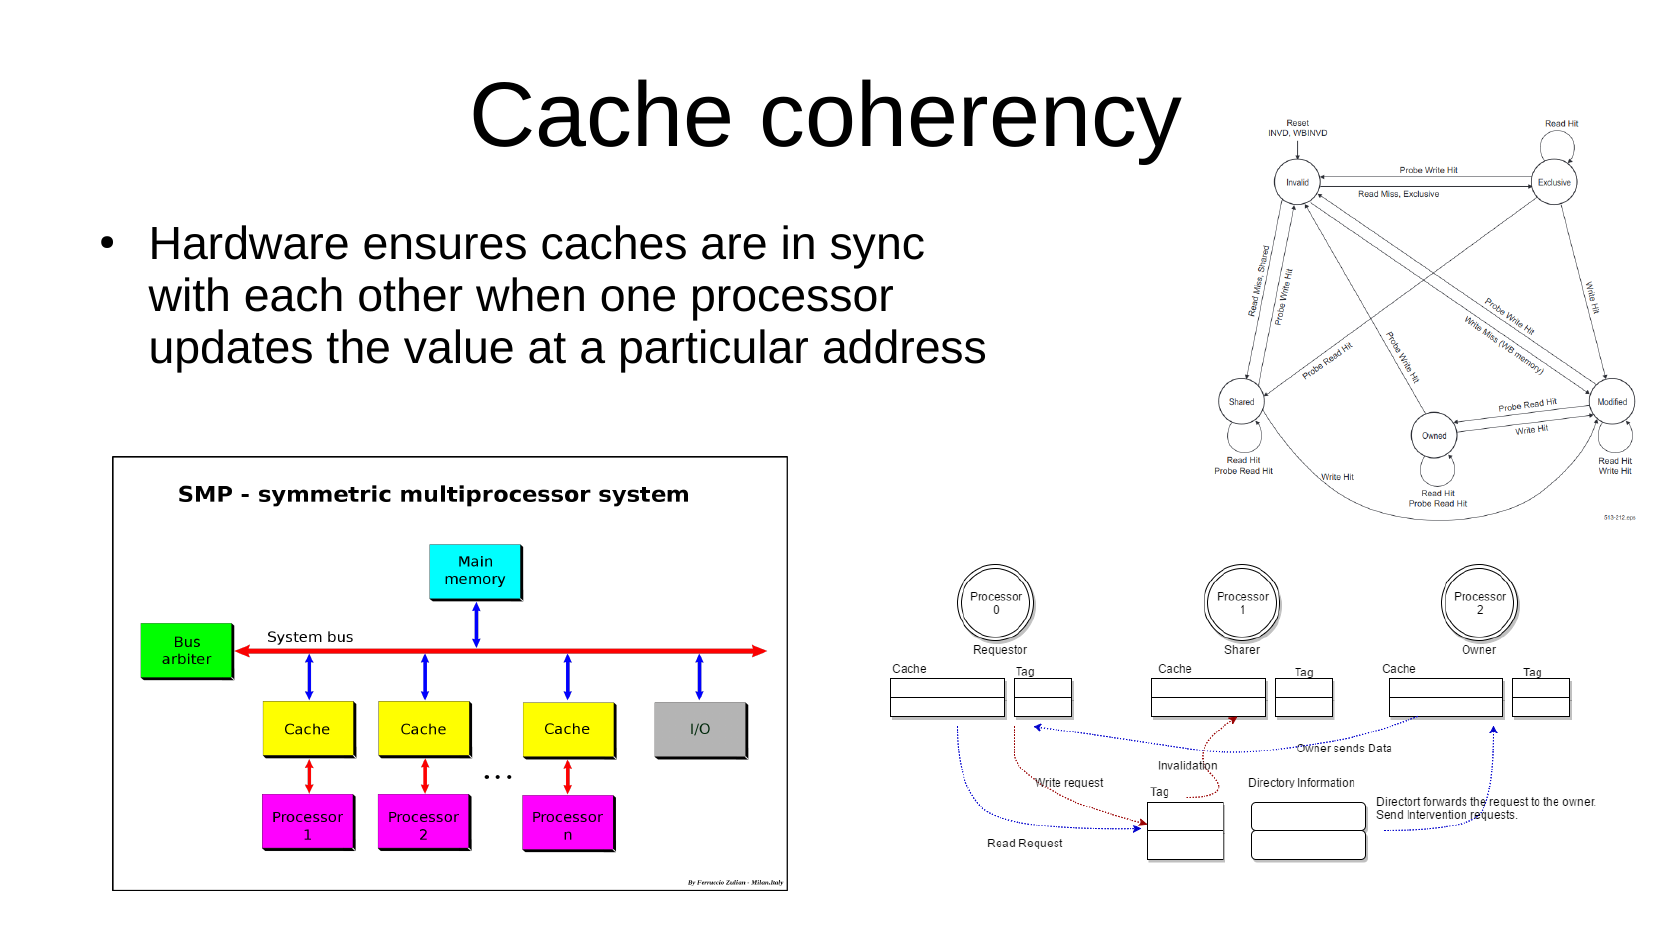

# Cache coherency
Hardware ensures caches are in sync with each other when one processor updates the value at a particular address